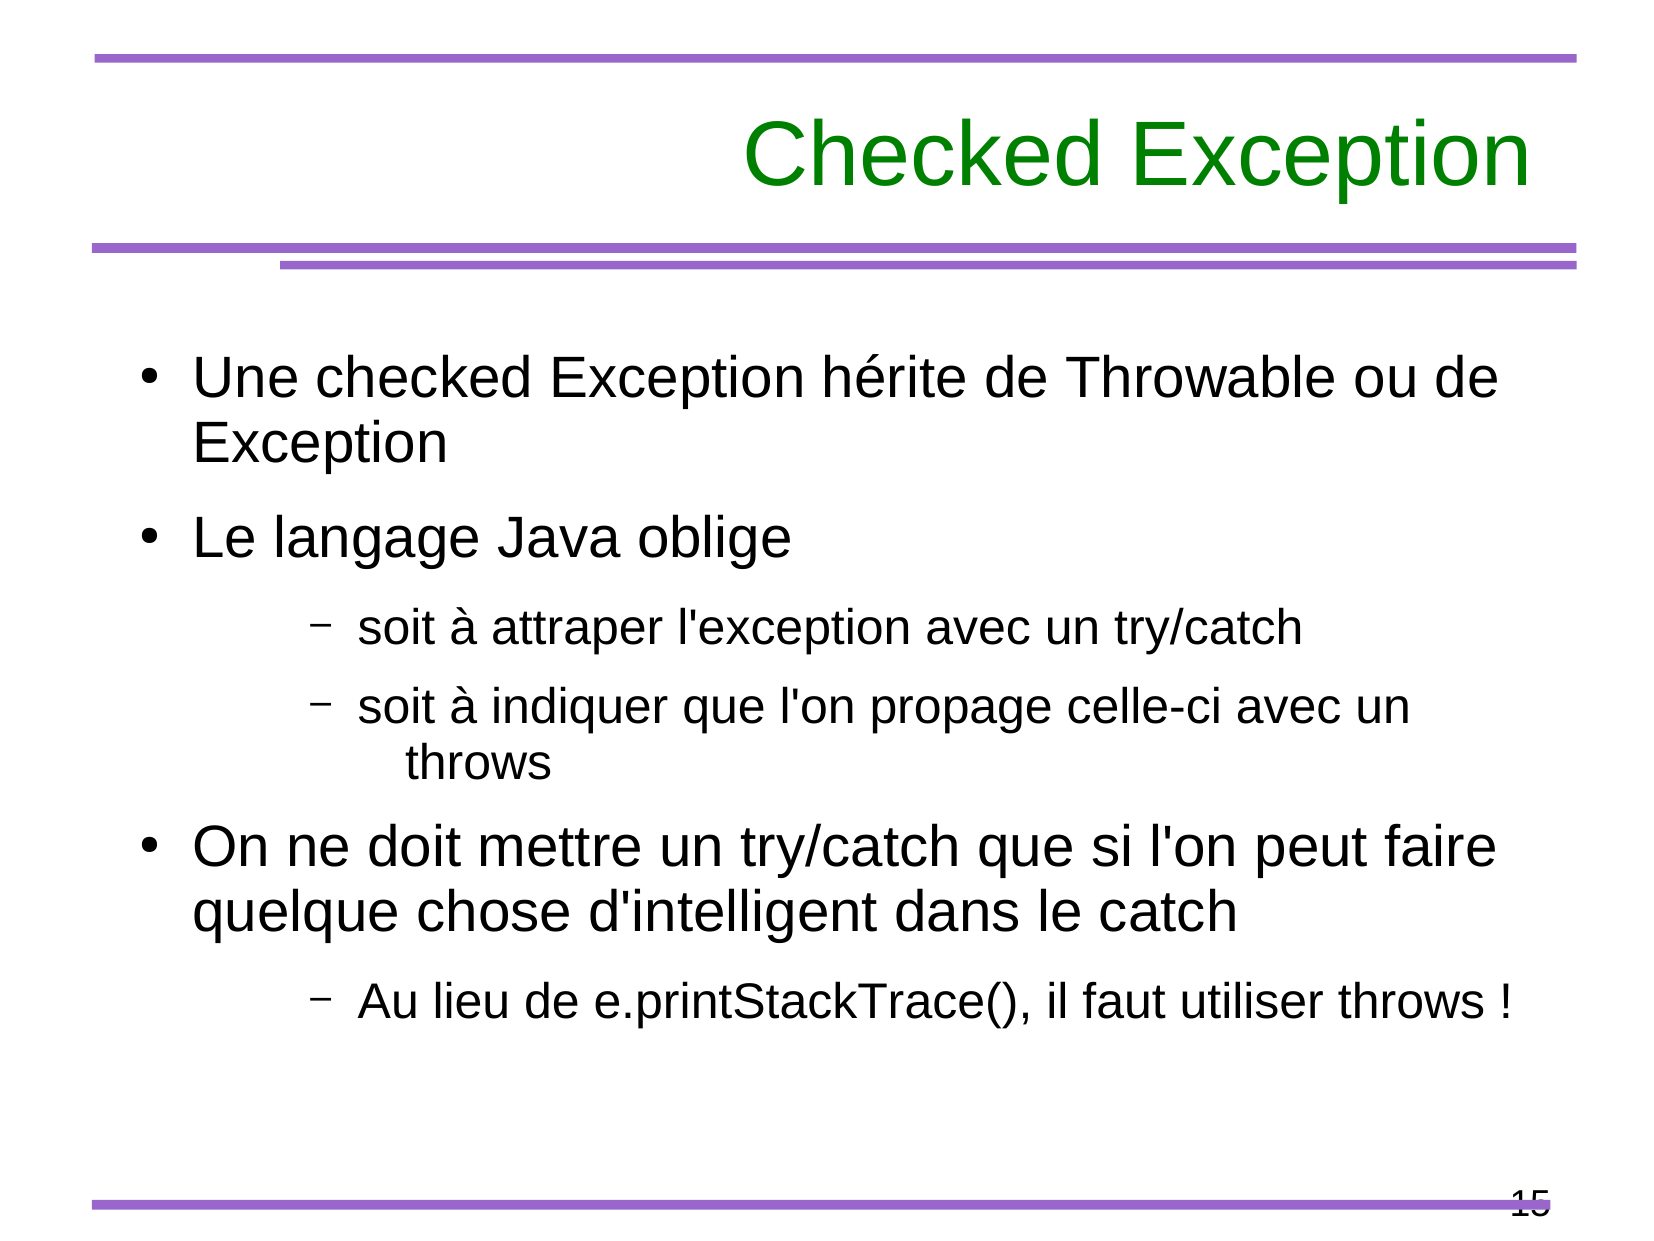

# Checked Exception
Une checked Exception hérite de Throwable ou de Exception
Le langage Java oblige
soit à attraper l'exception avec un try/catch
soit à indiquer que l'on propage celle-ci avec un throws
On ne doit mettre un try/catch que si l'on peut faire quelque chose d'intelligent dans le catch
Au lieu de e.printStackTrace(), il faut utiliser throws !